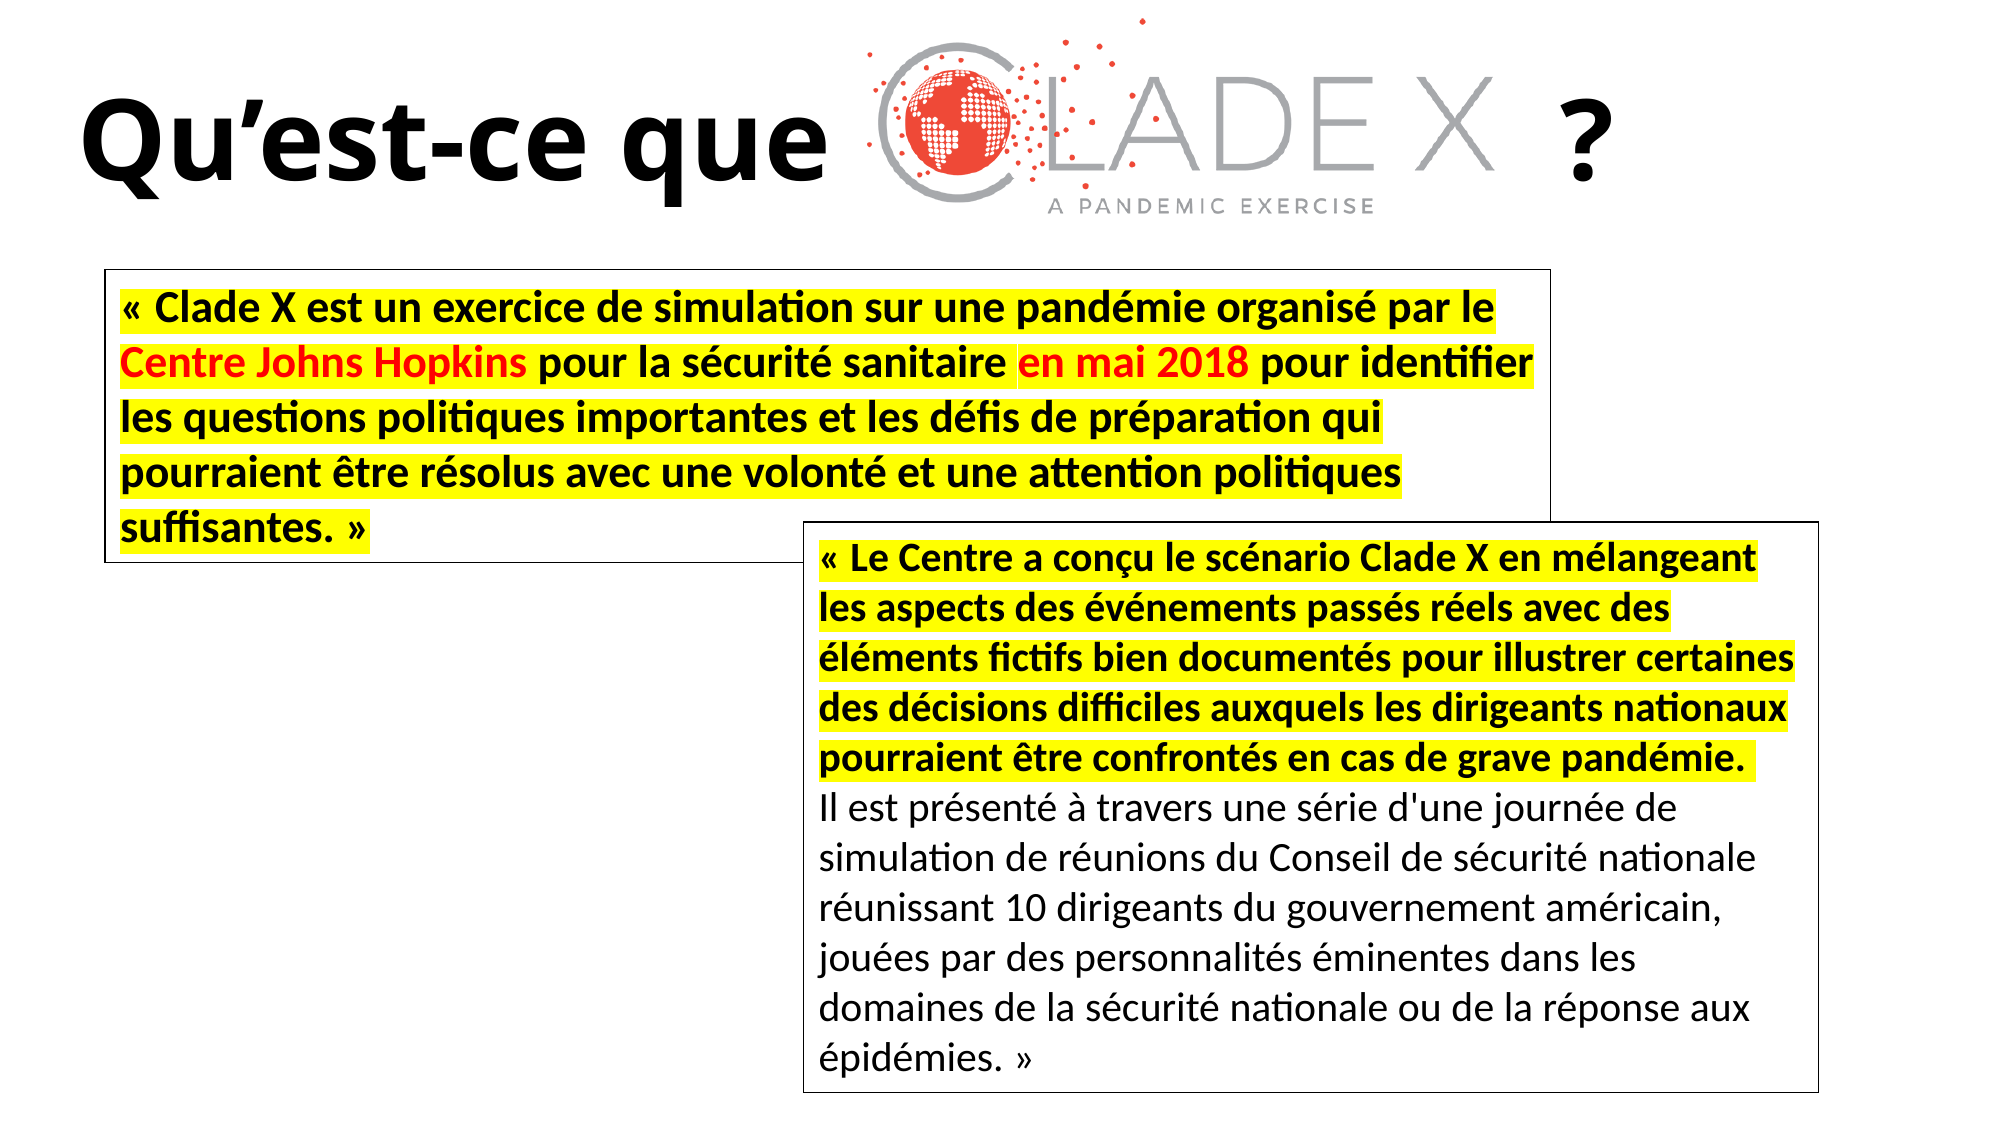

Qu’est-ce que ?
« Clade X est un exercice de simulation sur une pandémie organisé par le Centre Johns Hopkins pour la sécurité sanitaire en mai 2018 pour identifier les questions politiques importantes et les défis de préparation qui pourraient être résolus avec une volonté et une attention politiques suffisantes. »
« Le Centre a conçu le scénario Clade X en mélangeant les aspects des événements passés réels avec des éléments fictifs bien documentés pour illustrer certaines des décisions difficiles auxquels les dirigeants nationaux pourraient être confrontés en cas de grave pandémie.
Il est présenté à travers une série d'une journée de simulation de réunions du Conseil de sécurité nationale réunissant 10 dirigeants du gouvernement américain, jouées par des personnalités éminentes dans les domaines de la sécurité nationale ou de la réponse aux épidémies. »